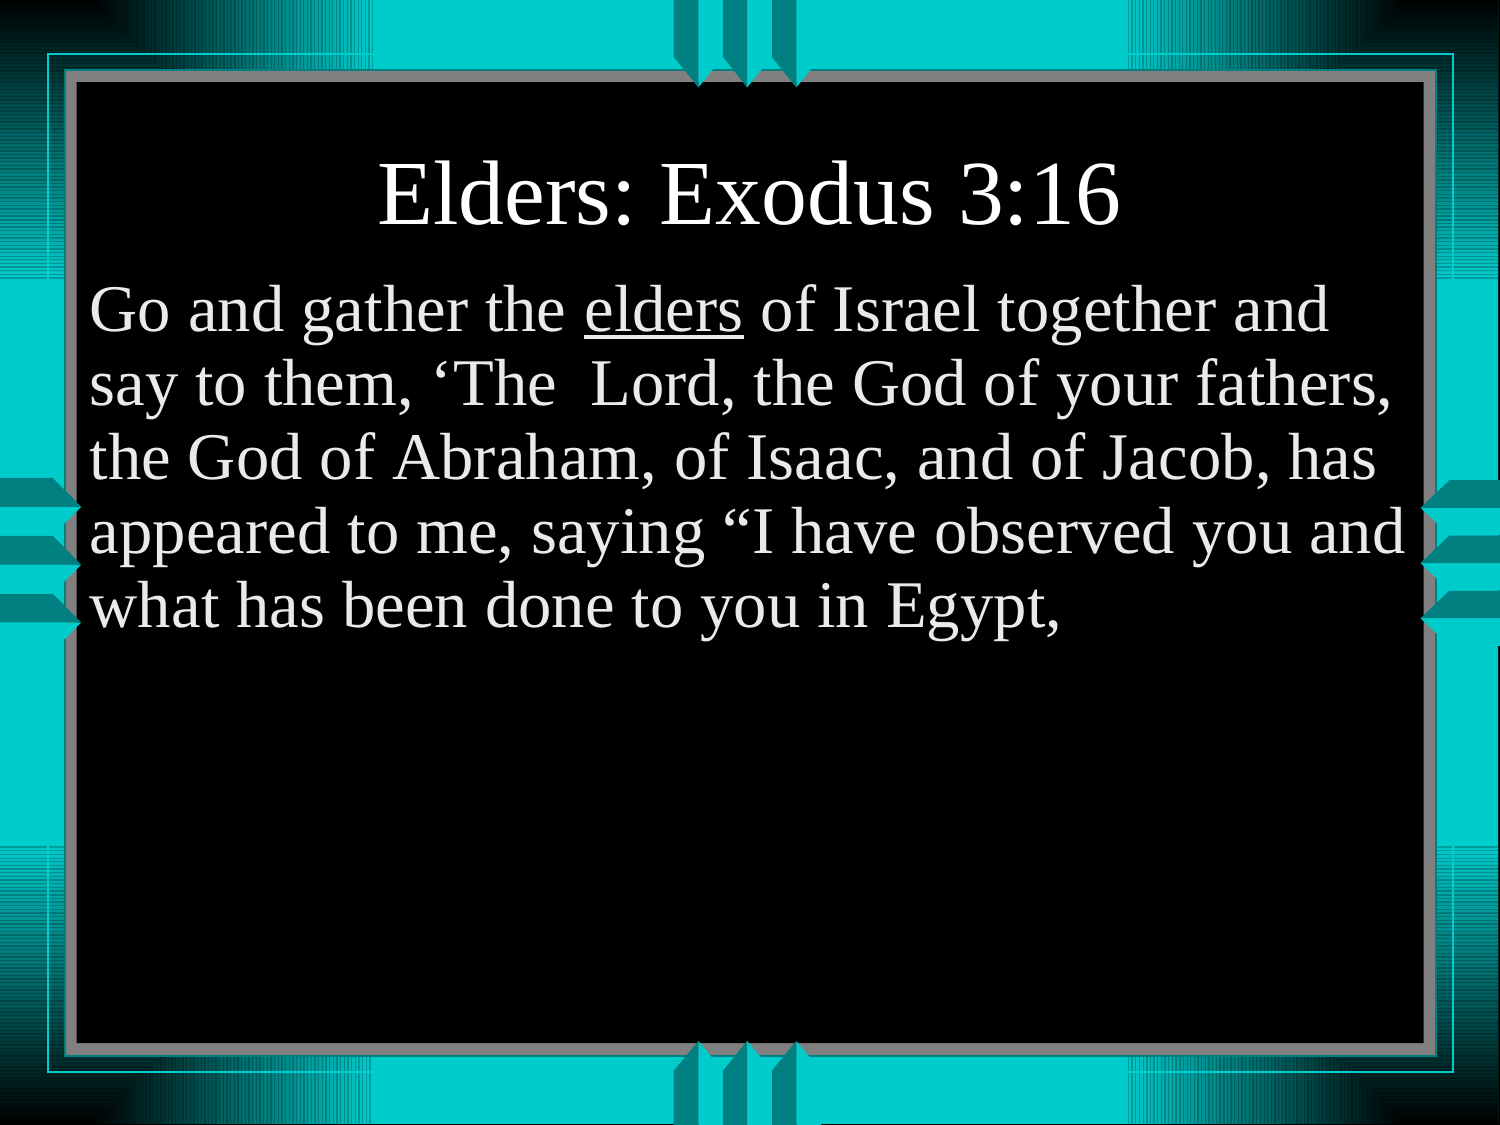

# Elders: Exodus 3:16
Go and gather the elders of Israel together and say to them, ‘The Lord, the God of your fathers, the God of Abraham, of Isaac, and of Jacob, has appeared to me, saying “I have observed you and what has been done to you in Egypt,